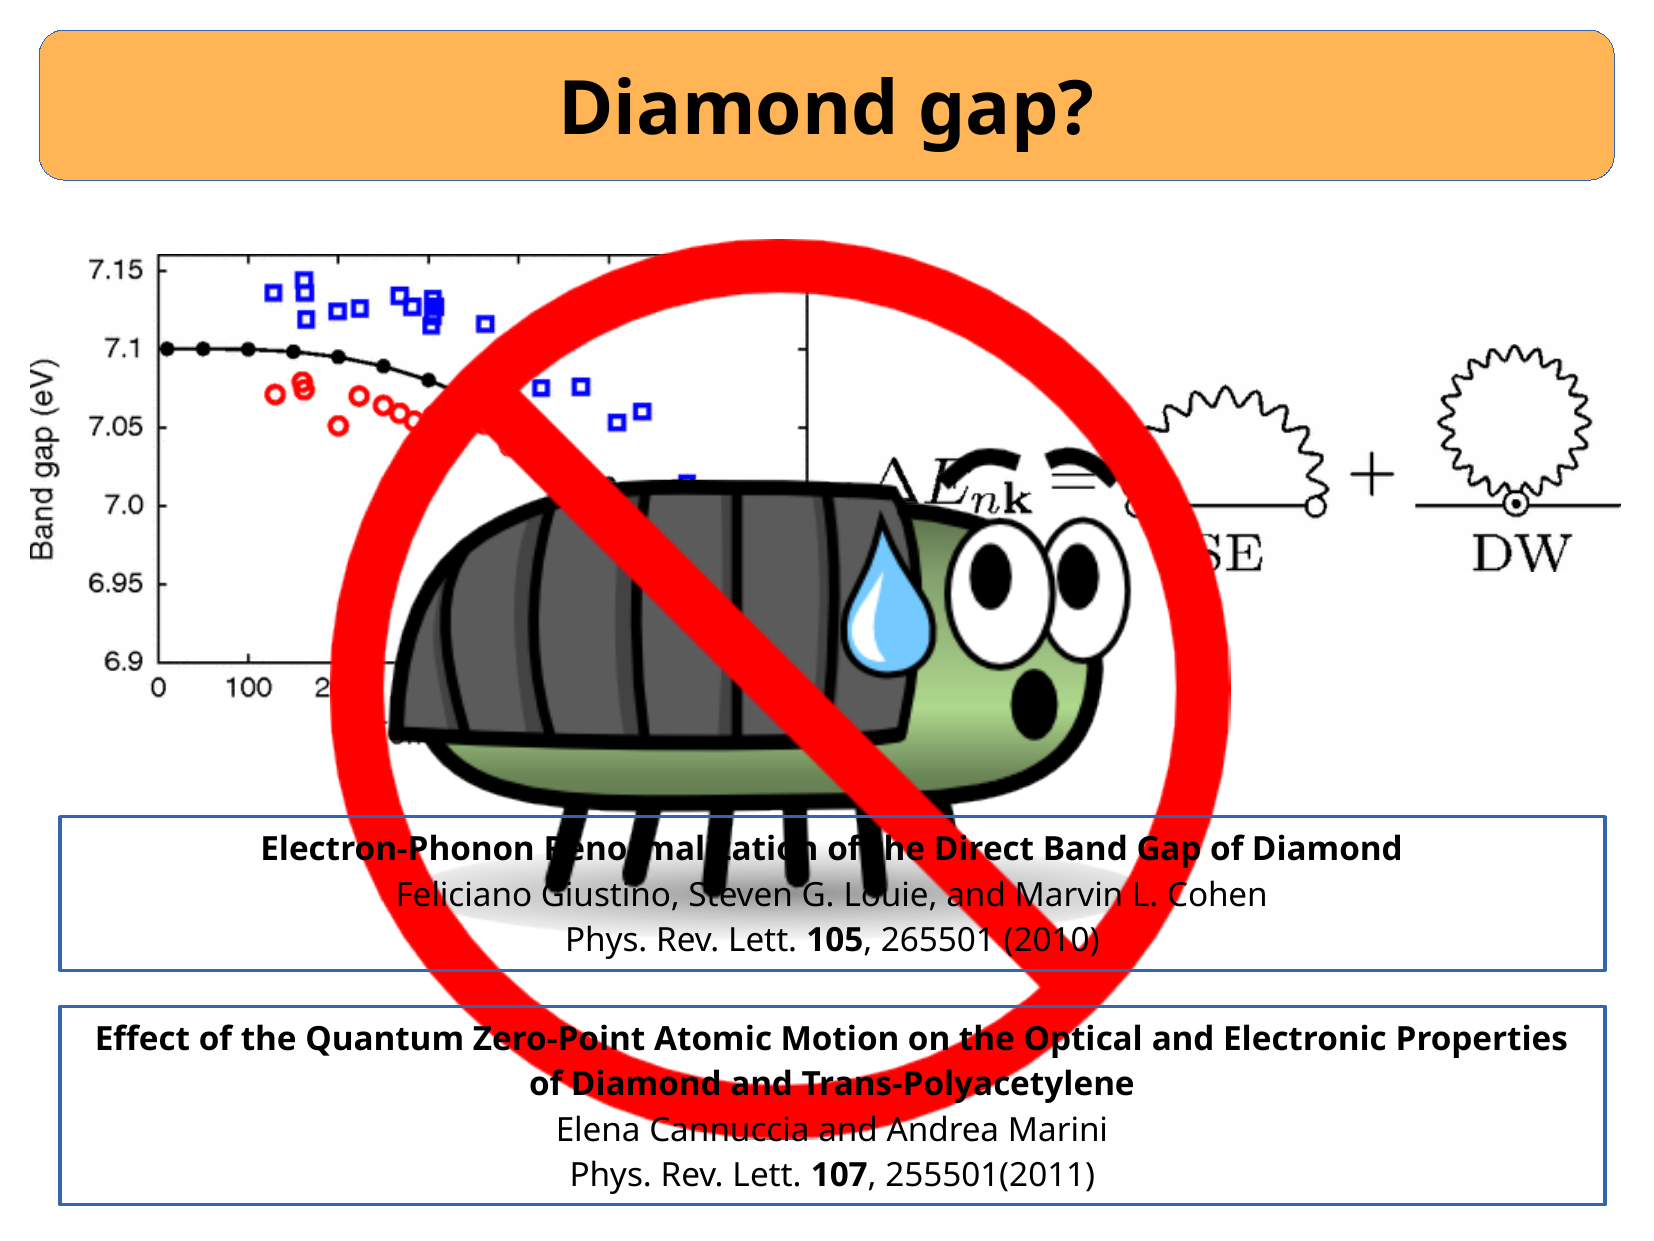

Diamond gap?
Electron-Phonon Renormalization of the Direct Band Gap of Diamond
Feliciano Giustino, Steven G. Louie, and Marvin L. Cohen
Phys. Rev. Lett. 105, 265501 (2010)
Effect of the Quantum Zero-Point Atomic Motion on the Optical and Electronic Properties of Diamond and Trans-Polyacetylene
Elena Cannuccia and Andrea Marini
Phys. Rev. Lett. 107, 255501(2011)